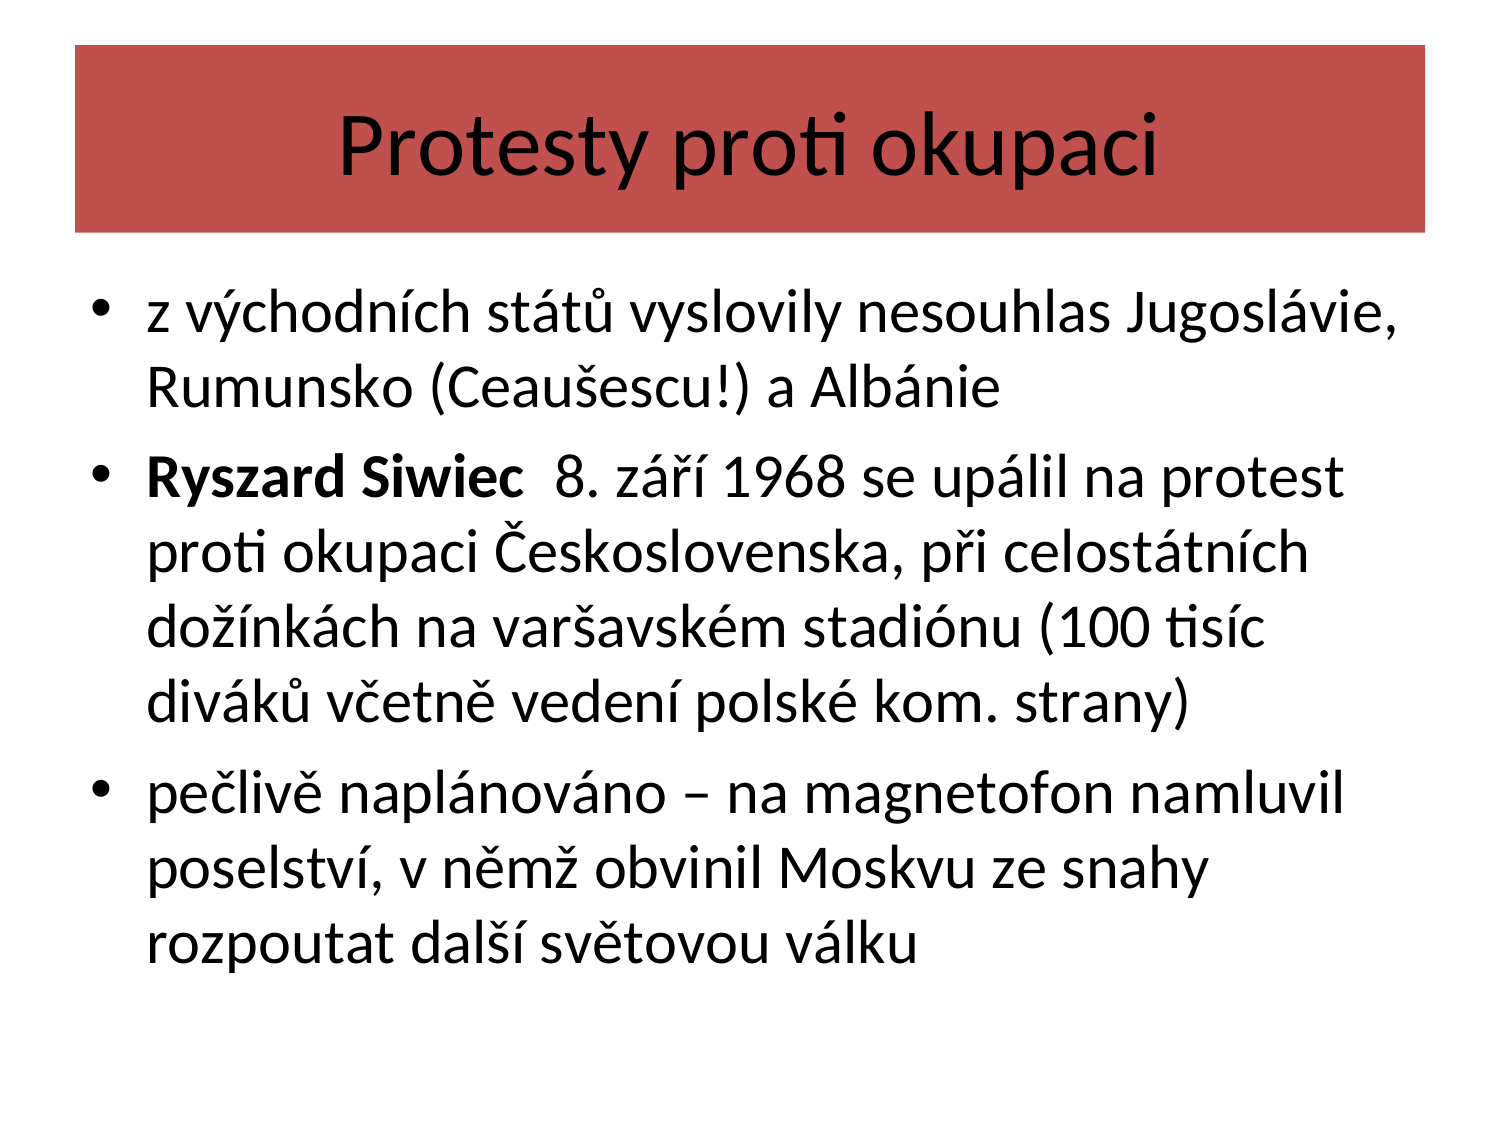

# Protesty proti okupaci
z východních států vyslovily nesouhlas Jugoslávie, Rumunsko (Ceaušescu!) a Albánie
Ryszard Siwiec 8. září 1968 se upálil na protest proti okupaci Československa, při celostátních dožínkách na varšavském stadiónu (100 tisíc diváků včetně vedení polské kom. strany)
pečlivě naplánováno – na magnetofon namluvil poselství, v němž obvinil Moskvu ze snahy rozpoutat další světovou válku